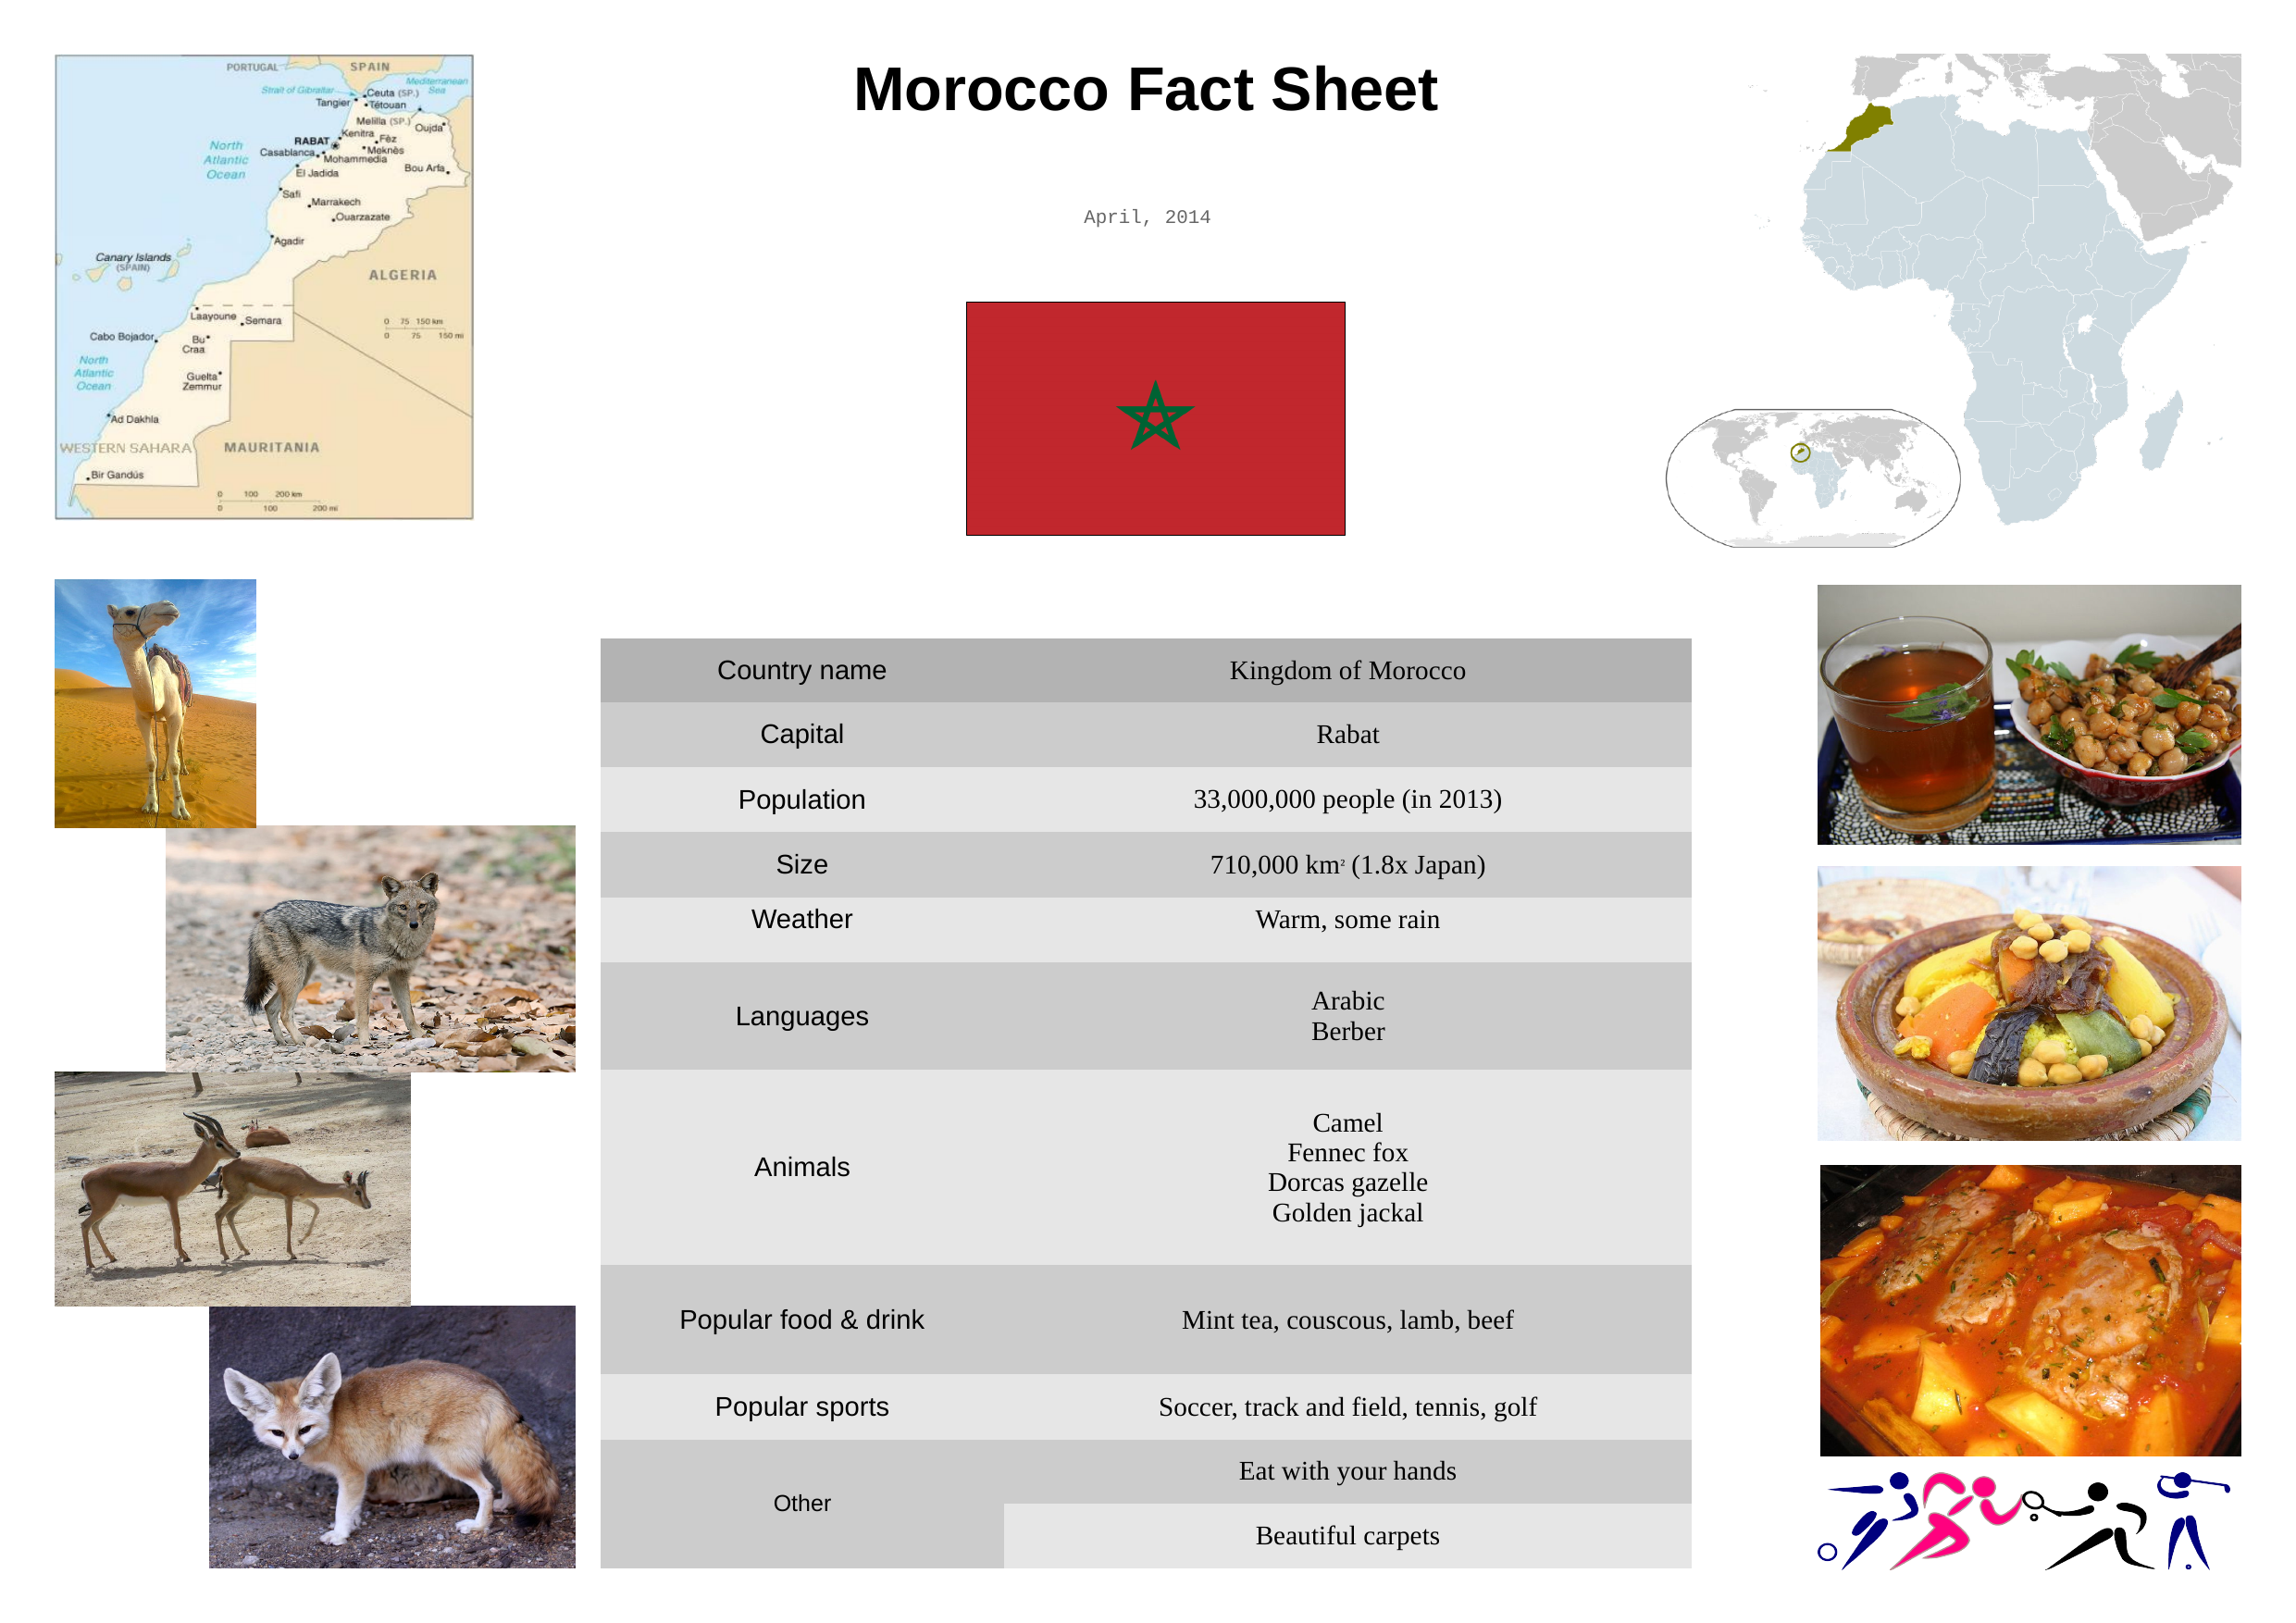

# Morocco Fact Sheet
April, 2014
| Country name | Kingdom of Morocco |
| --- | --- |
| Capital | Rabat |
| Population | 33,000,000 people (in 2013) |
| Size | 710,000 km² (1.8x Japan) |
| Weather | Warm, some rain |
| Languages | Arabic Berber |
| Animals | Camel Fennec fox Dorcas gazelle Golden jackal |
| Popular food & drink | Mint tea, couscous, lamb, beef |
| Popular sports | Soccer, track and field, tennis, golf |
| Other | Eat with your hands |
| | Beautiful carpets |